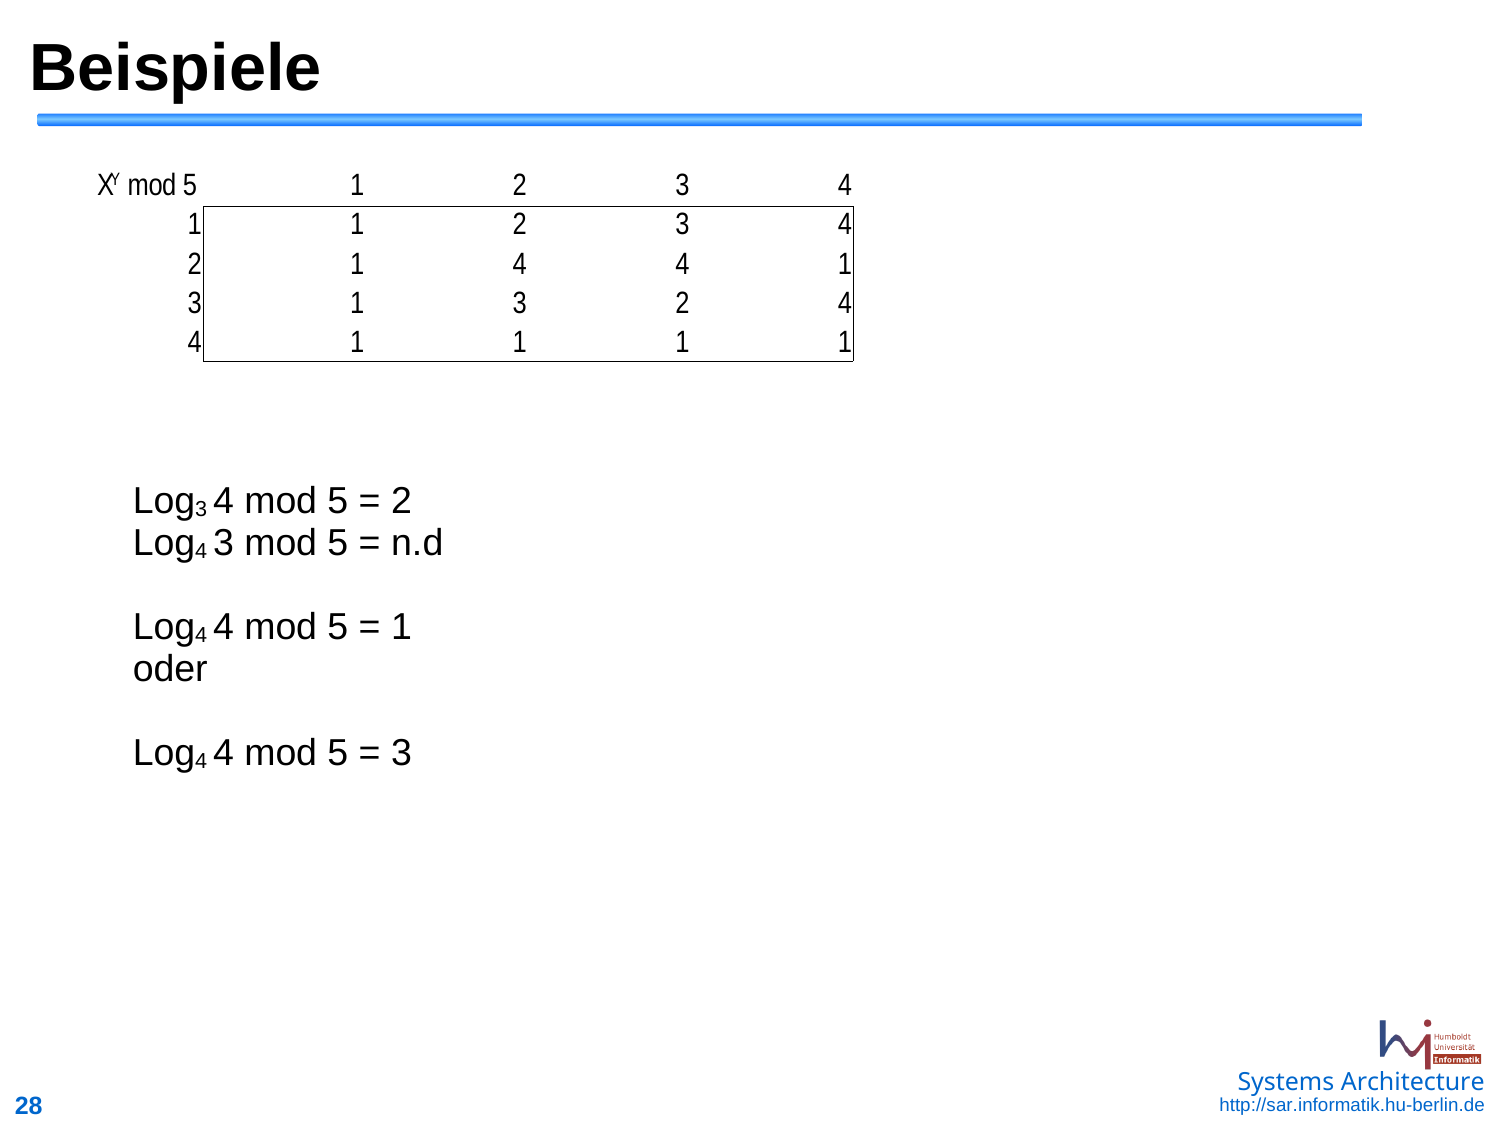

# Beispiele
Log3 4 mod 5 = 2
Log4 3 mod 5 = n.d
Log4 4 mod 5 = 1
oder
Log4 4 mod 5 = 3